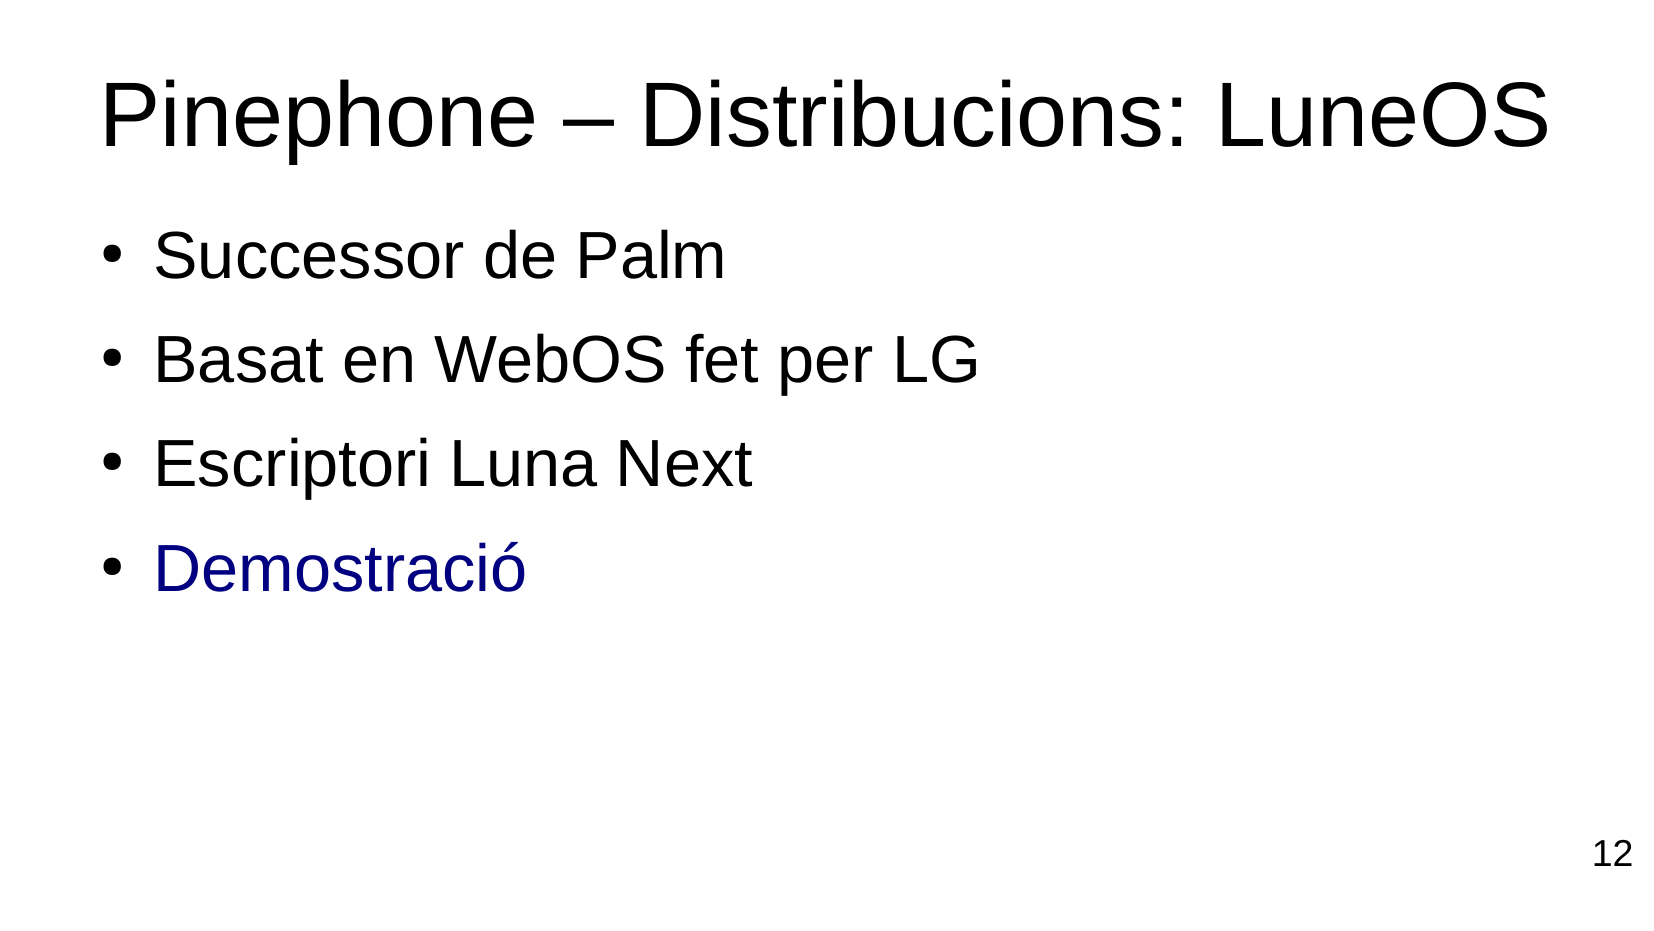

# Pinephone – Distribucions: LuneOS
Successor de Palm
Basat en WebOS fet per LG
Escriptori Luna Next
Demostració